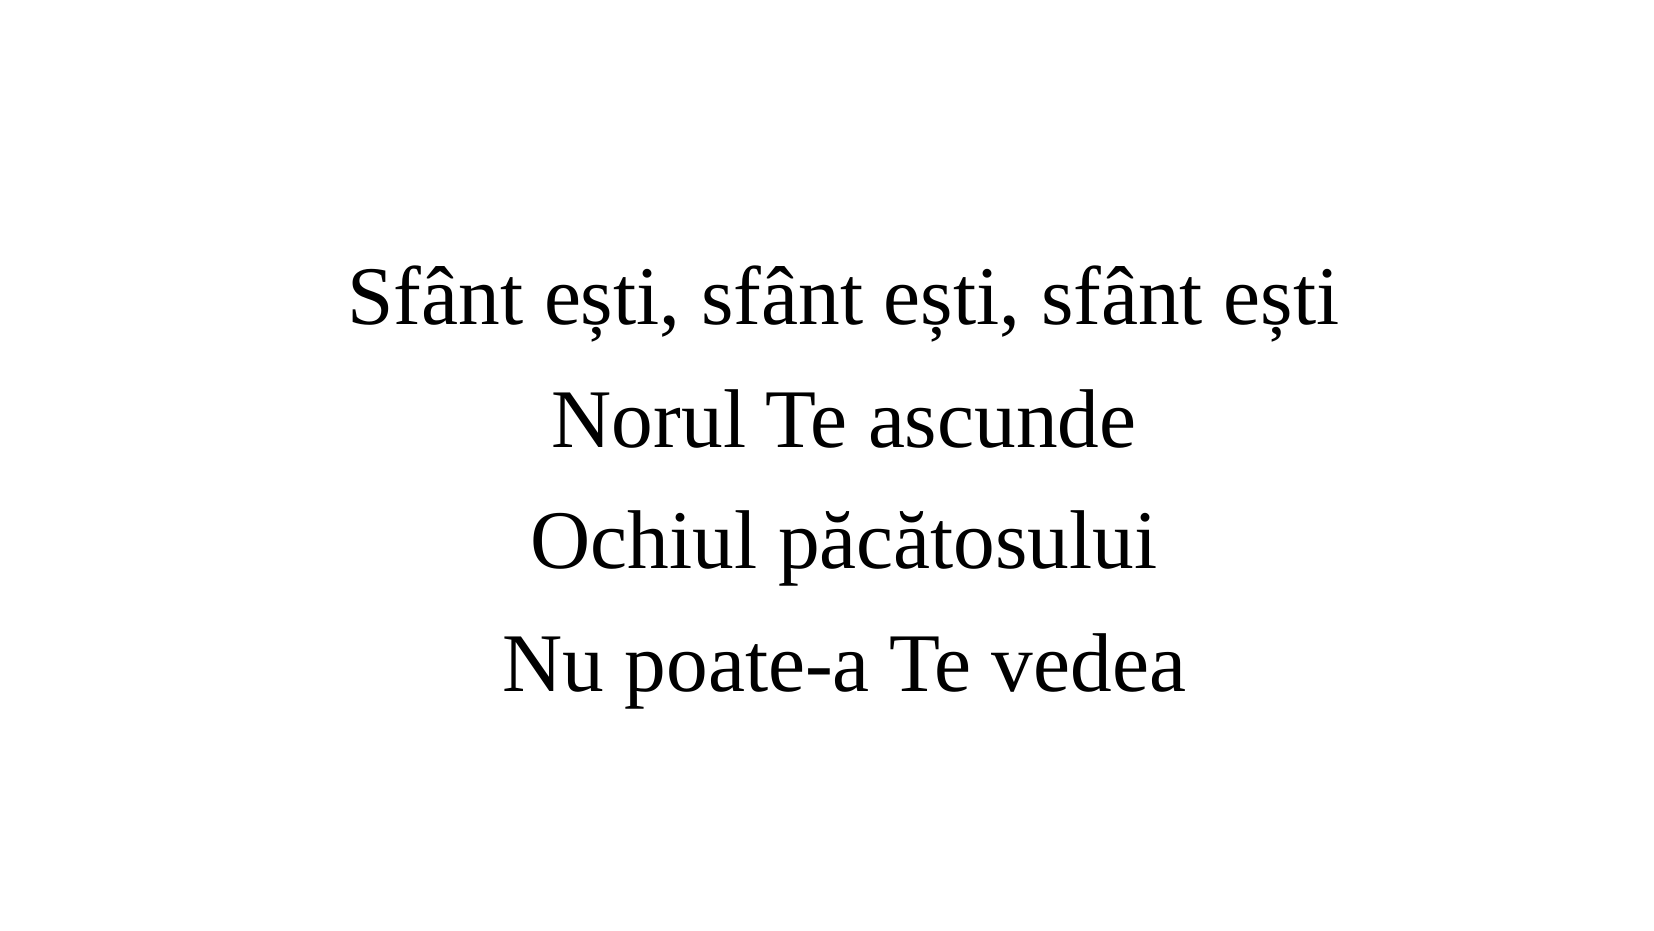

# Sfânt ești, sfânt ești, sfânt ești
Norul Te ascunde
Ochiul păcătosului
Nu poate-a Te vedea